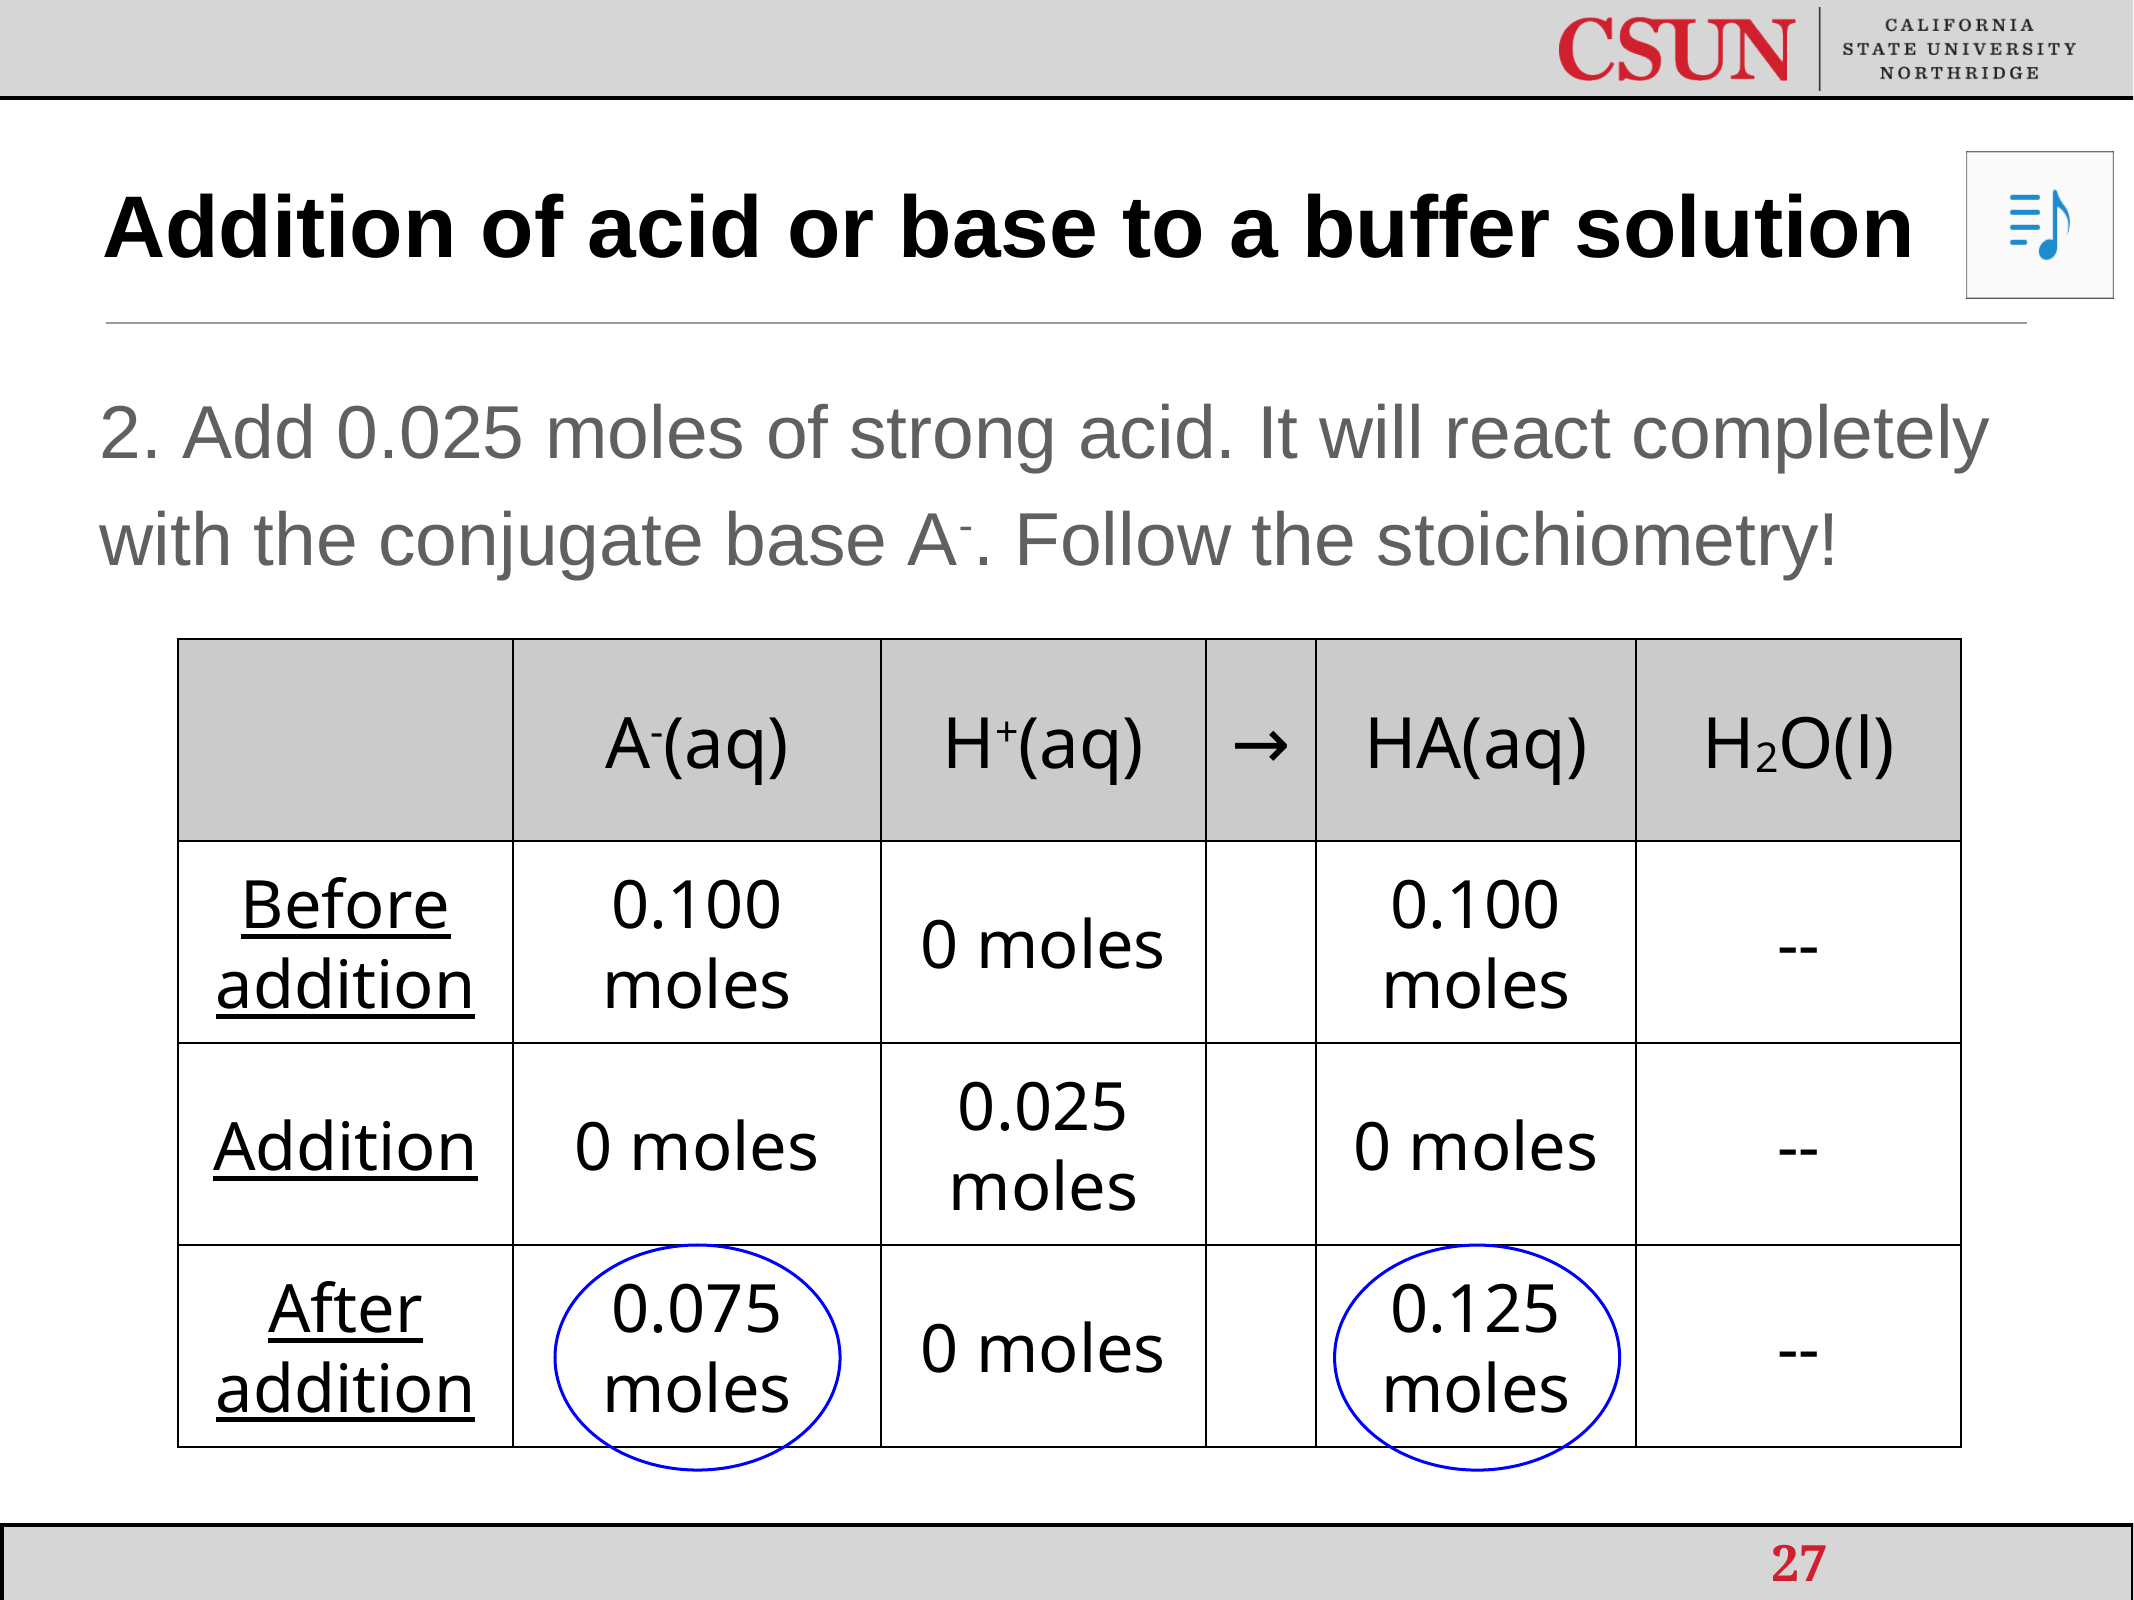

# Addition of acid or base to a buffer solution
2. Add 0.025 moles of strong acid. It will react completely
with the conjugate base A-. Follow the stoichiometry!
| | A-(aq) | H+(aq) | → | HA(aq) | H2O(l) |
| --- | --- | --- | --- | --- | --- |
| Before addition | 0.100 moles | 0 moles | | 0.100 moles | -- |
| Addition | 0 moles | 0.025 moles | | 0 moles | -- |
| After addition | 0.075 moles | 0 moles | | 0.125 moles | -- |
27